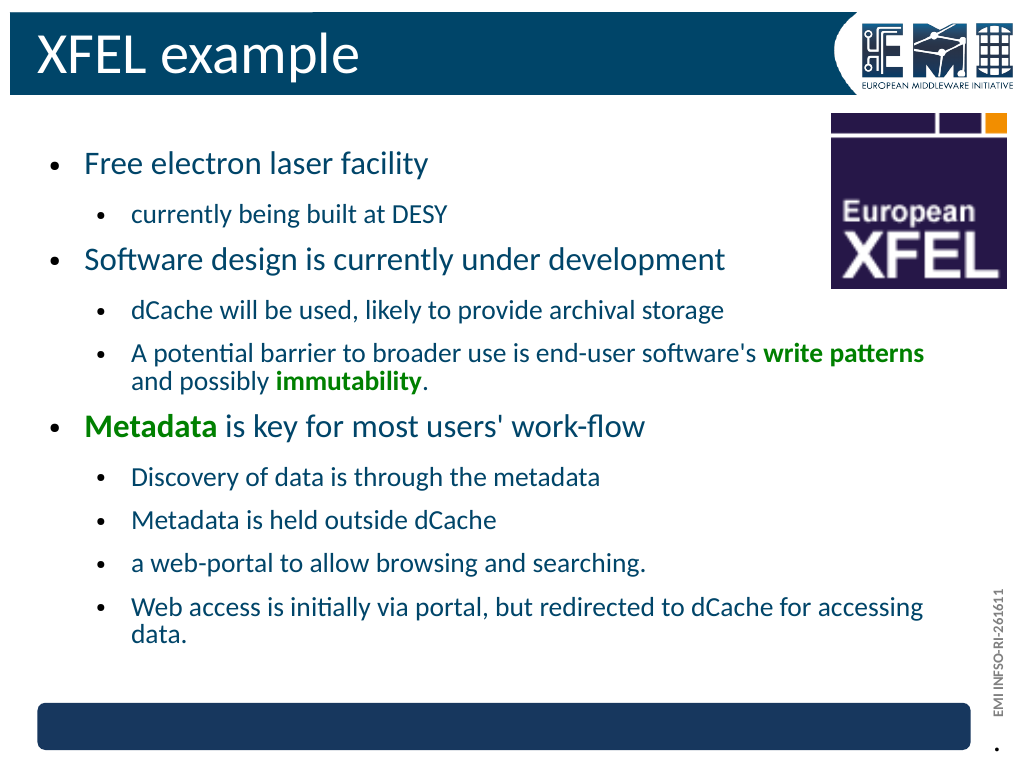

# XFEL example
Free electron laser facility
currently being built at DESY
Software design is currently under development
dCache will be used, likely to provide archival storage
A potential barrier to broader use is end-user software's write patterns and possibly immutability.
Metadata is key for most users' work-flow
Discovery of data is through the metadata
Metadata is held outside dCache
a web-portal to allow browsing and searching.
Web access is initially via portal, but redirected to dCache for accessing data.